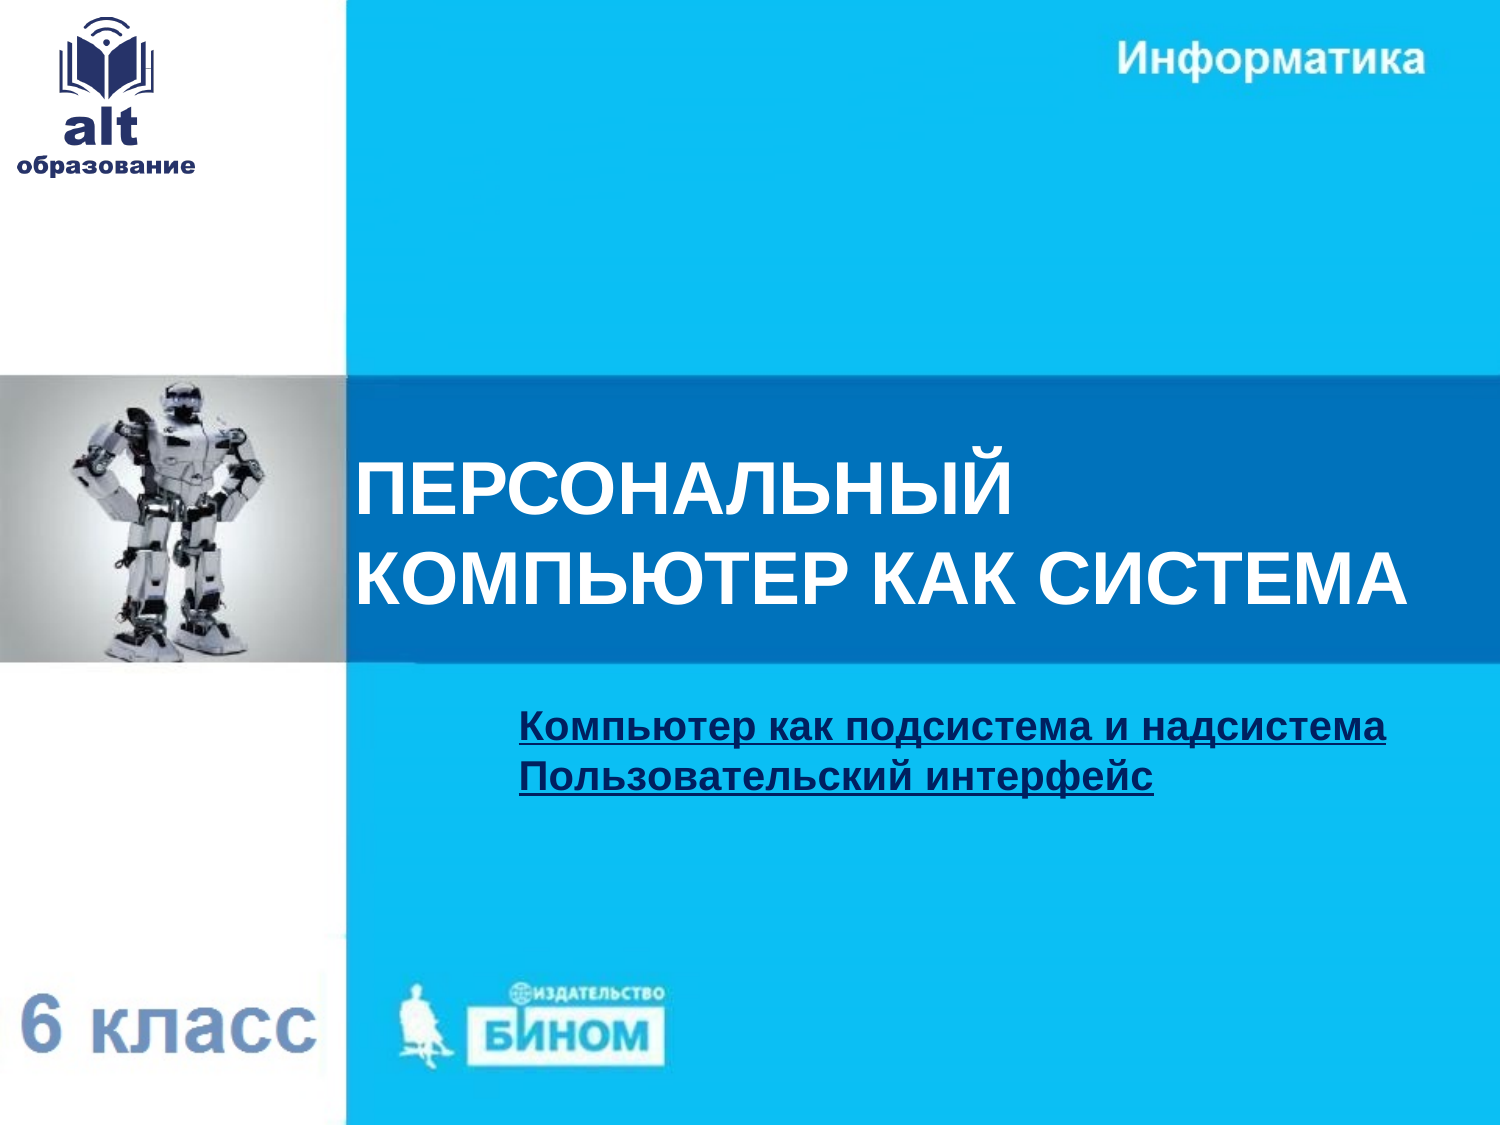

# ПЕРСОНАЛЬНЫЙ КОМПЬЮТЕР КАК СИСТЕМА
Компьютер как подсистема и надсистема
Пользовательский интерфейс